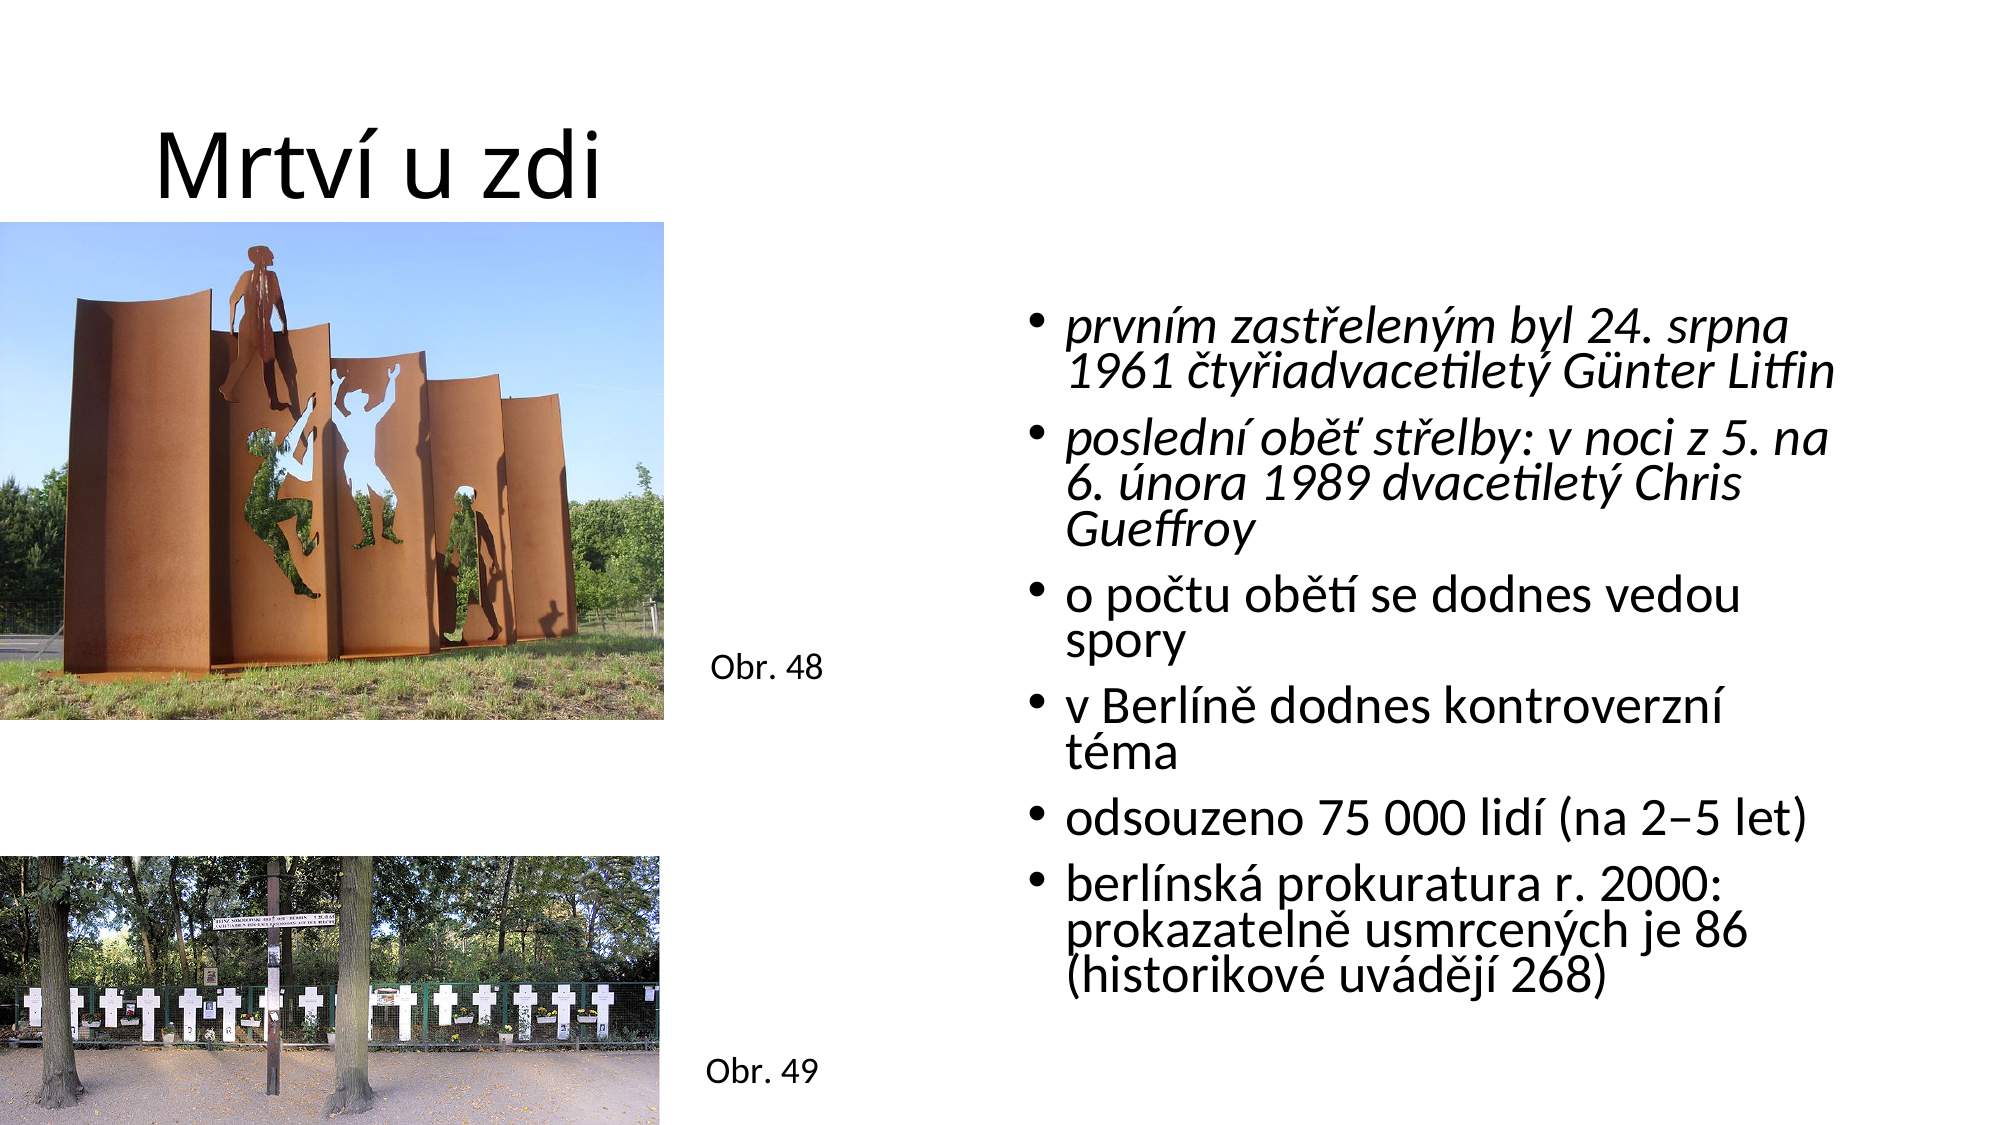

# Mrtví u zdi
prvním zastřeleným byl 24. srpna 1961 čtyřiadvacetiletý Günter Litfin
poslední oběť střelby: v noci z 5. na 6. února 1989 dvacetiletý Chris Gueffroy
o počtu obětí se dodnes vedou spory
v Berlíně dodnes kontroverzní téma
odsouzeno 75 000 lidí (na 2–5 let)
berlínská prokuratura r. 2000: prokazatelně usmrcených je 86 (historikové uvádějí 268)
Obr. 48
Obr. 49